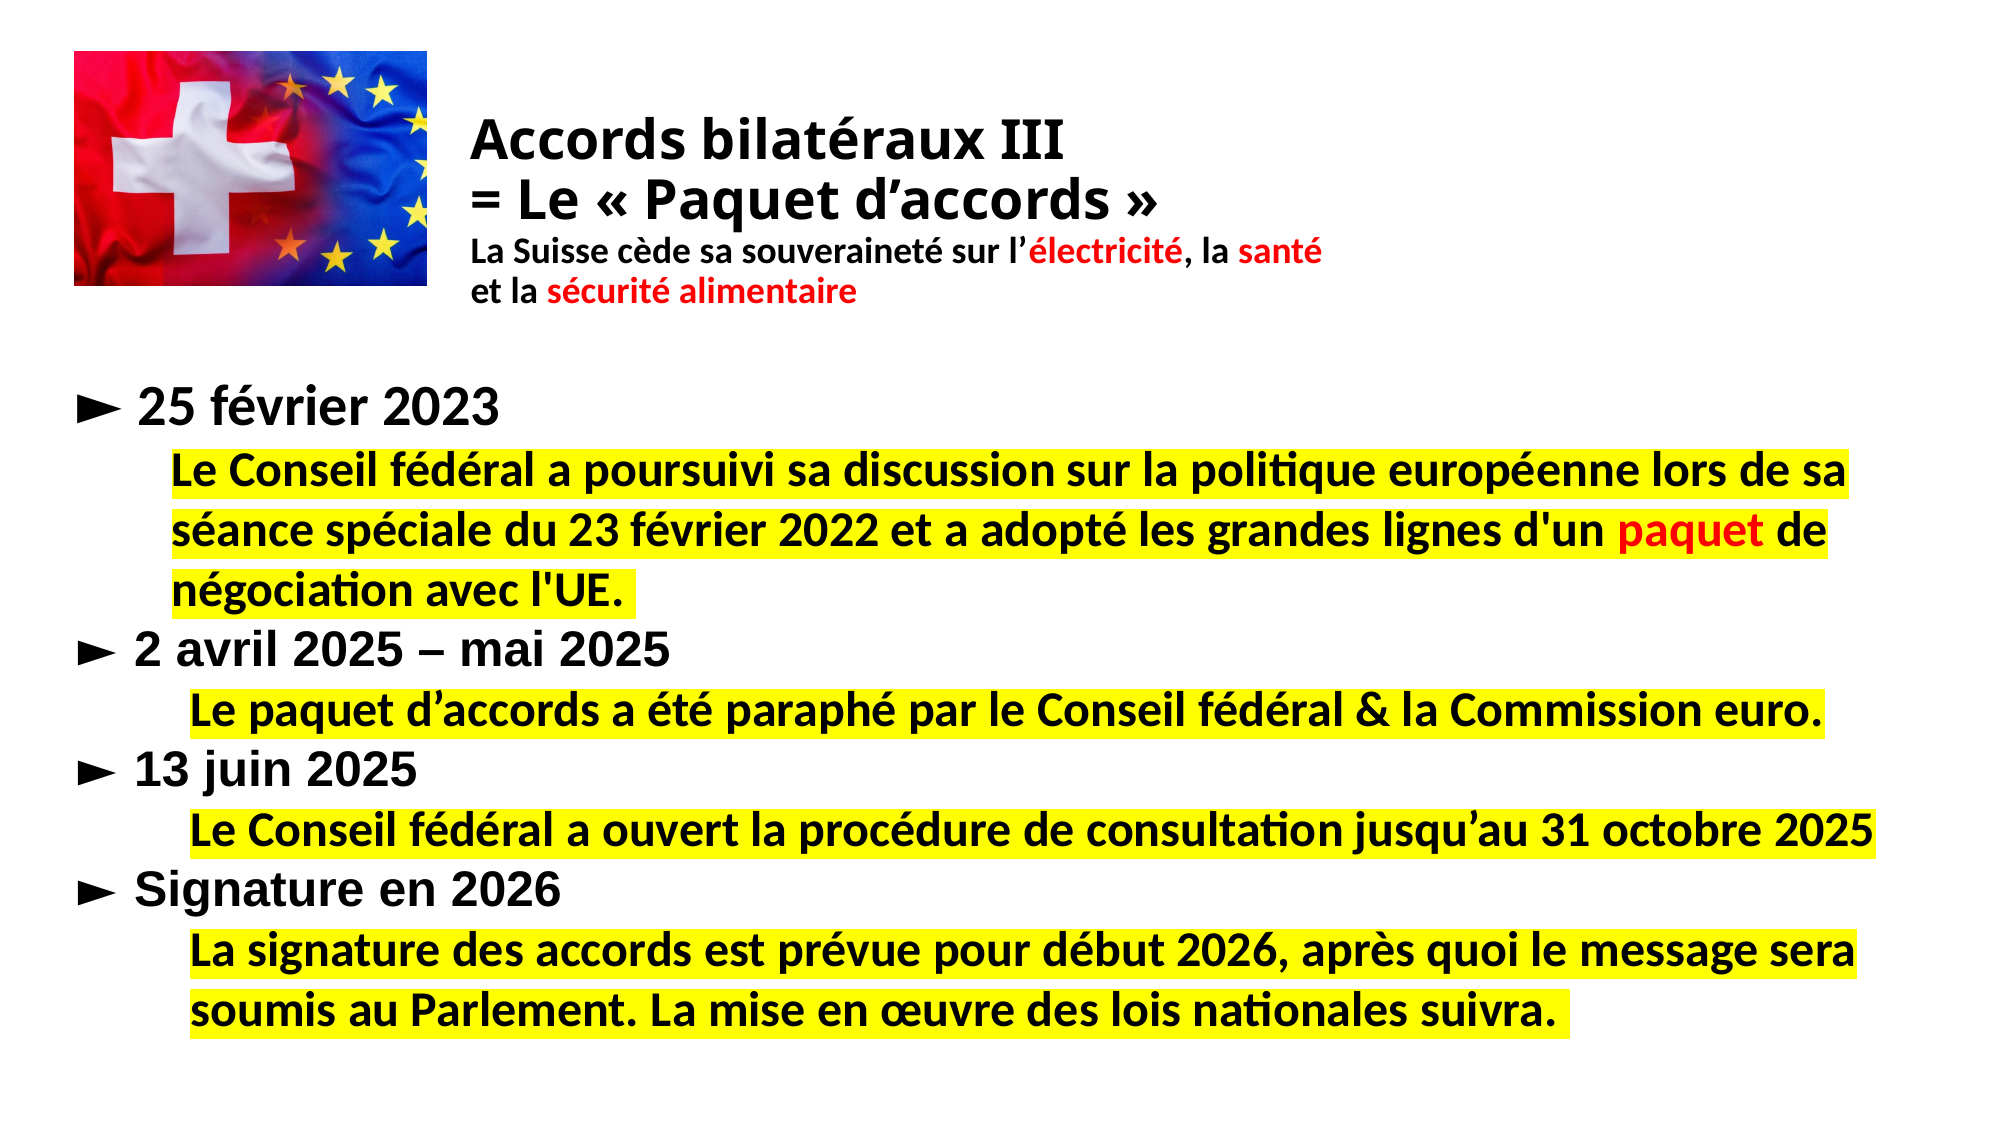

# Accords bilatéraux III = Le « Paquet d’accords » La Suisse cède sa souveraineté sur l’électricité, la santé et la sécurité alimentaire
 25 février 2023
Le Conseil fédéral a poursuivi sa discussion sur la politique européenne lors de sa séance spéciale du 23 février 2022 et a adopté les grandes lignes d'un paquet de négociation avec l'UE.
2 avril 2025 – mai 2025
Le paquet d’accords a été paraphé par le Conseil fédéral & la Commission euro.
13 juin 2025
Le Conseil fédéral a ouvert la procédure de consultation jusqu’au 31 octobre 2025
Signature en 2026
La signature des accords est prévue pour début 2026, après quoi le message sera soumis au Parlement. La mise en œuvre des lois nationales suivra.